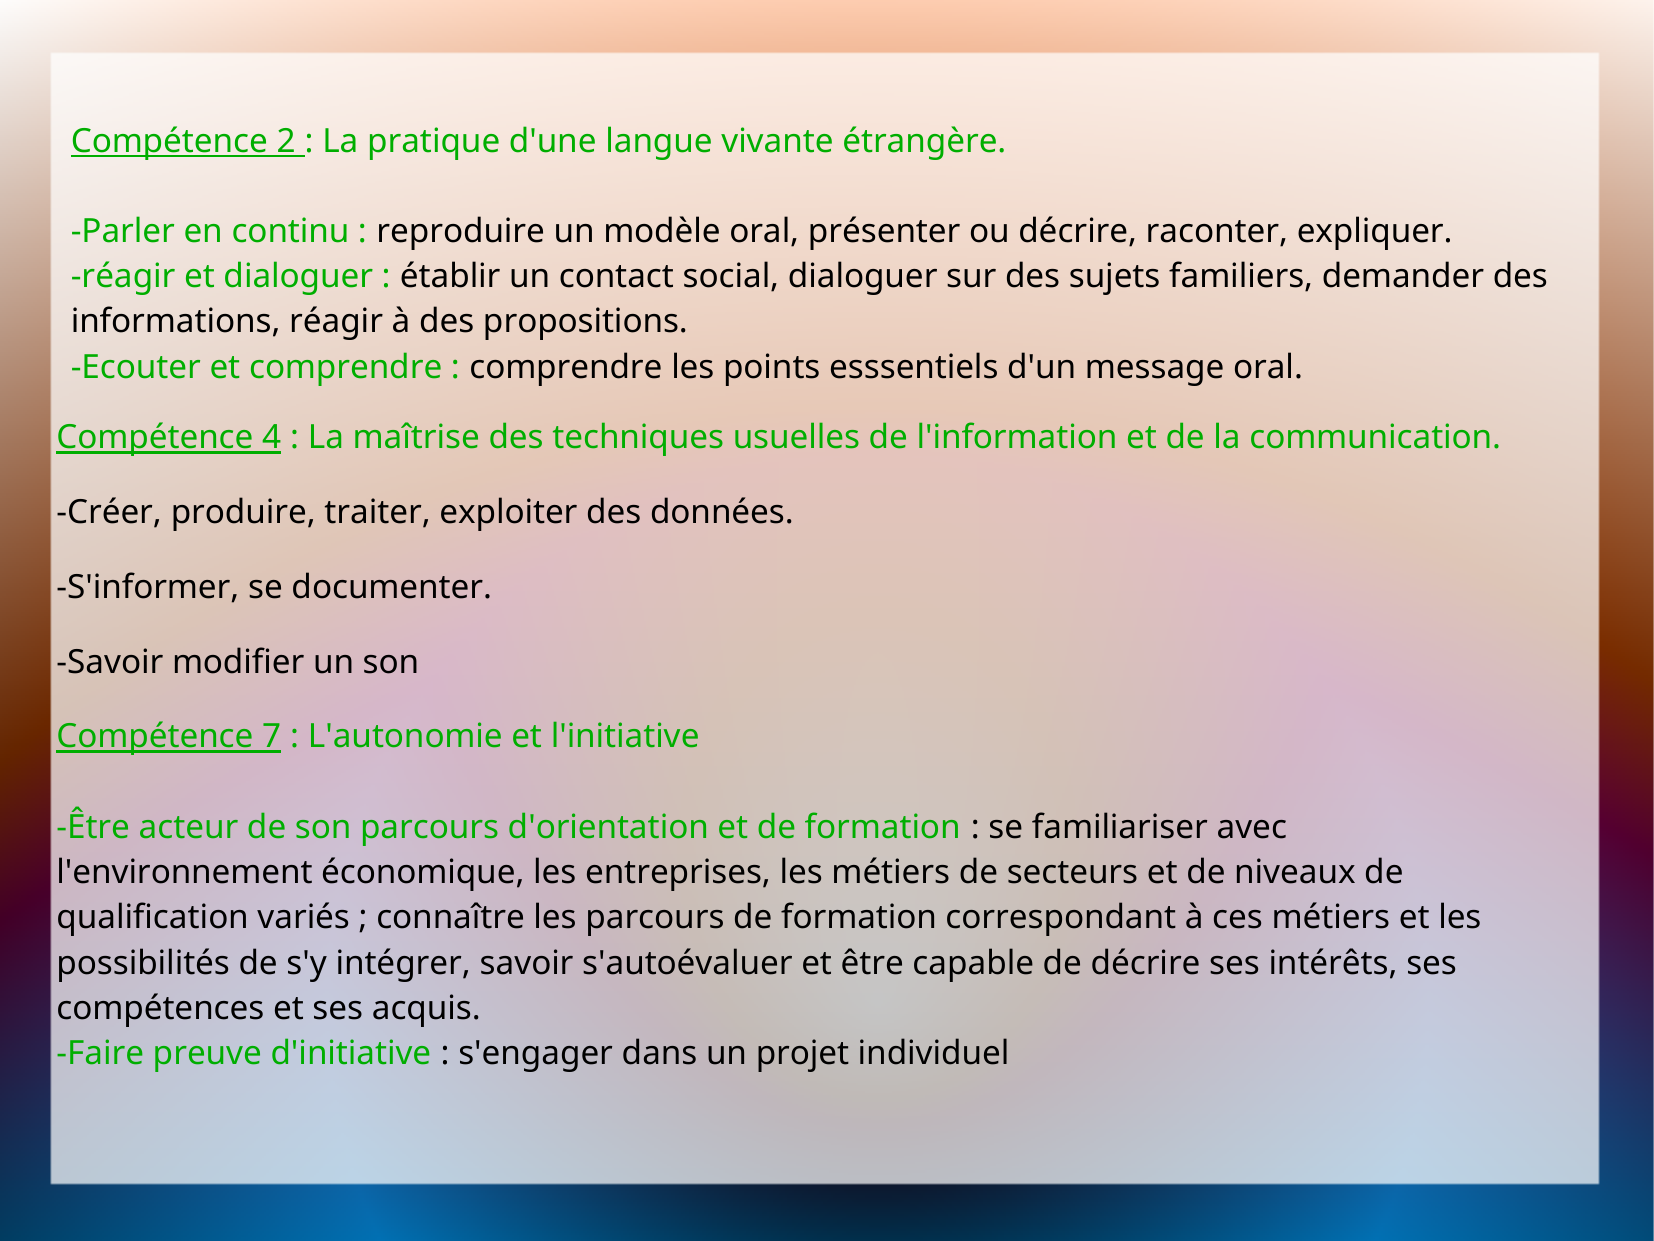

# Compétence 2 : La pratique d'une langue vivante étrangère. -Parler en continu : reproduire un modèle oral, présenter ou décrire, raconter, expliquer. -réagir et dialoguer : établir un contact social, dialoguer sur des sujets familiers, demander des informations, réagir à des propositions. -Ecouter et comprendre : comprendre les points esssentiels d'un message oral.
Compétence 4 : La maîtrise des techniques usuelles de l'information et de la communication.
-Créer, produire, traiter, exploiter des données.
-S'informer, se documenter.
-Savoir modifier un son
Compétence 7 : L'autonomie et l'initiative
-Être acteur de son parcours d'orientation et de formation : se familiariser avec l'environnement économique, les entreprises, les métiers de secteurs et de niveaux de qualification variés ; connaître les parcours de formation correspondant à ces métiers et les possibilités de s'y intégrer, savoir s'autoévaluer et être capable de décrire ses intérêts, ses compétences et ses acquis.
-Faire preuve d'initiative : s'engager dans un projet individuel